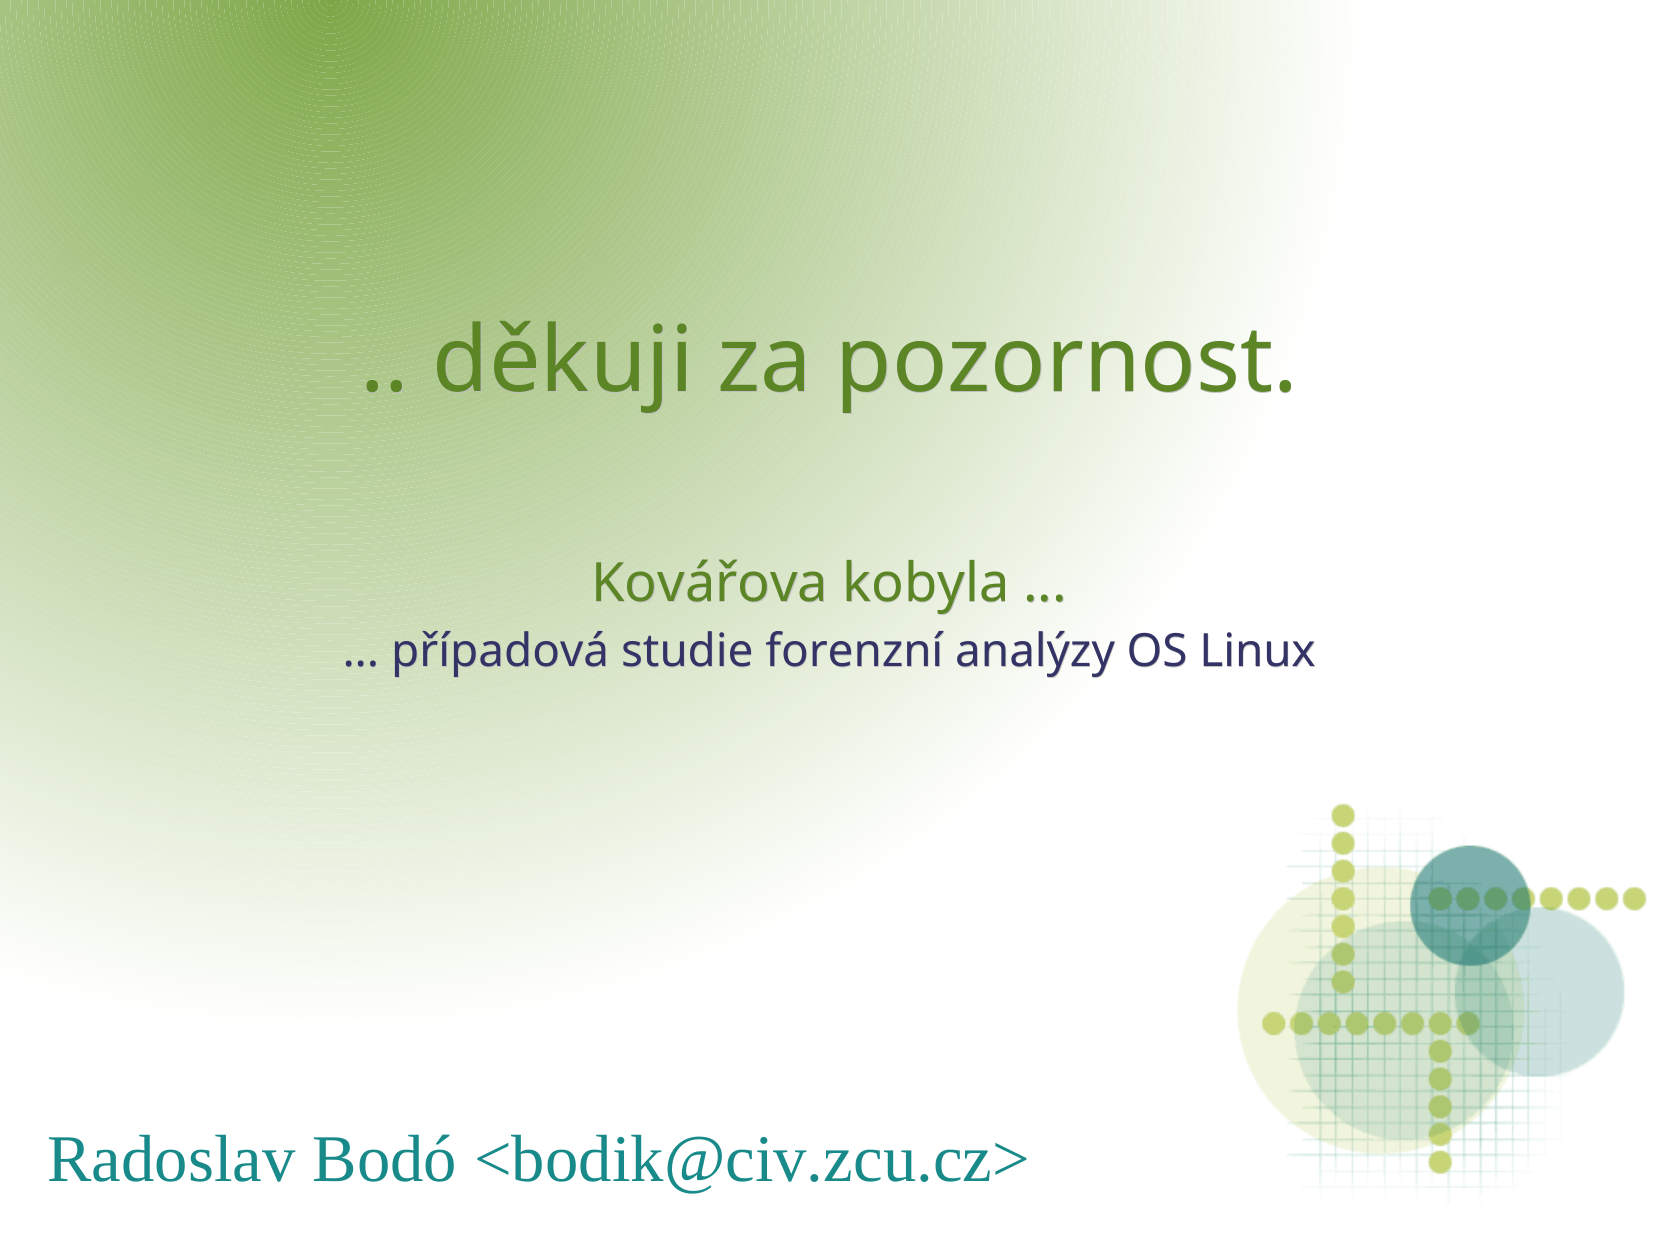

# .. děkuji za pozornost. Kovářova kobyla ... ... případová studie forenzní analýzy OS Linux
Radoslav Bodó <bodik@civ.zcu.cz>